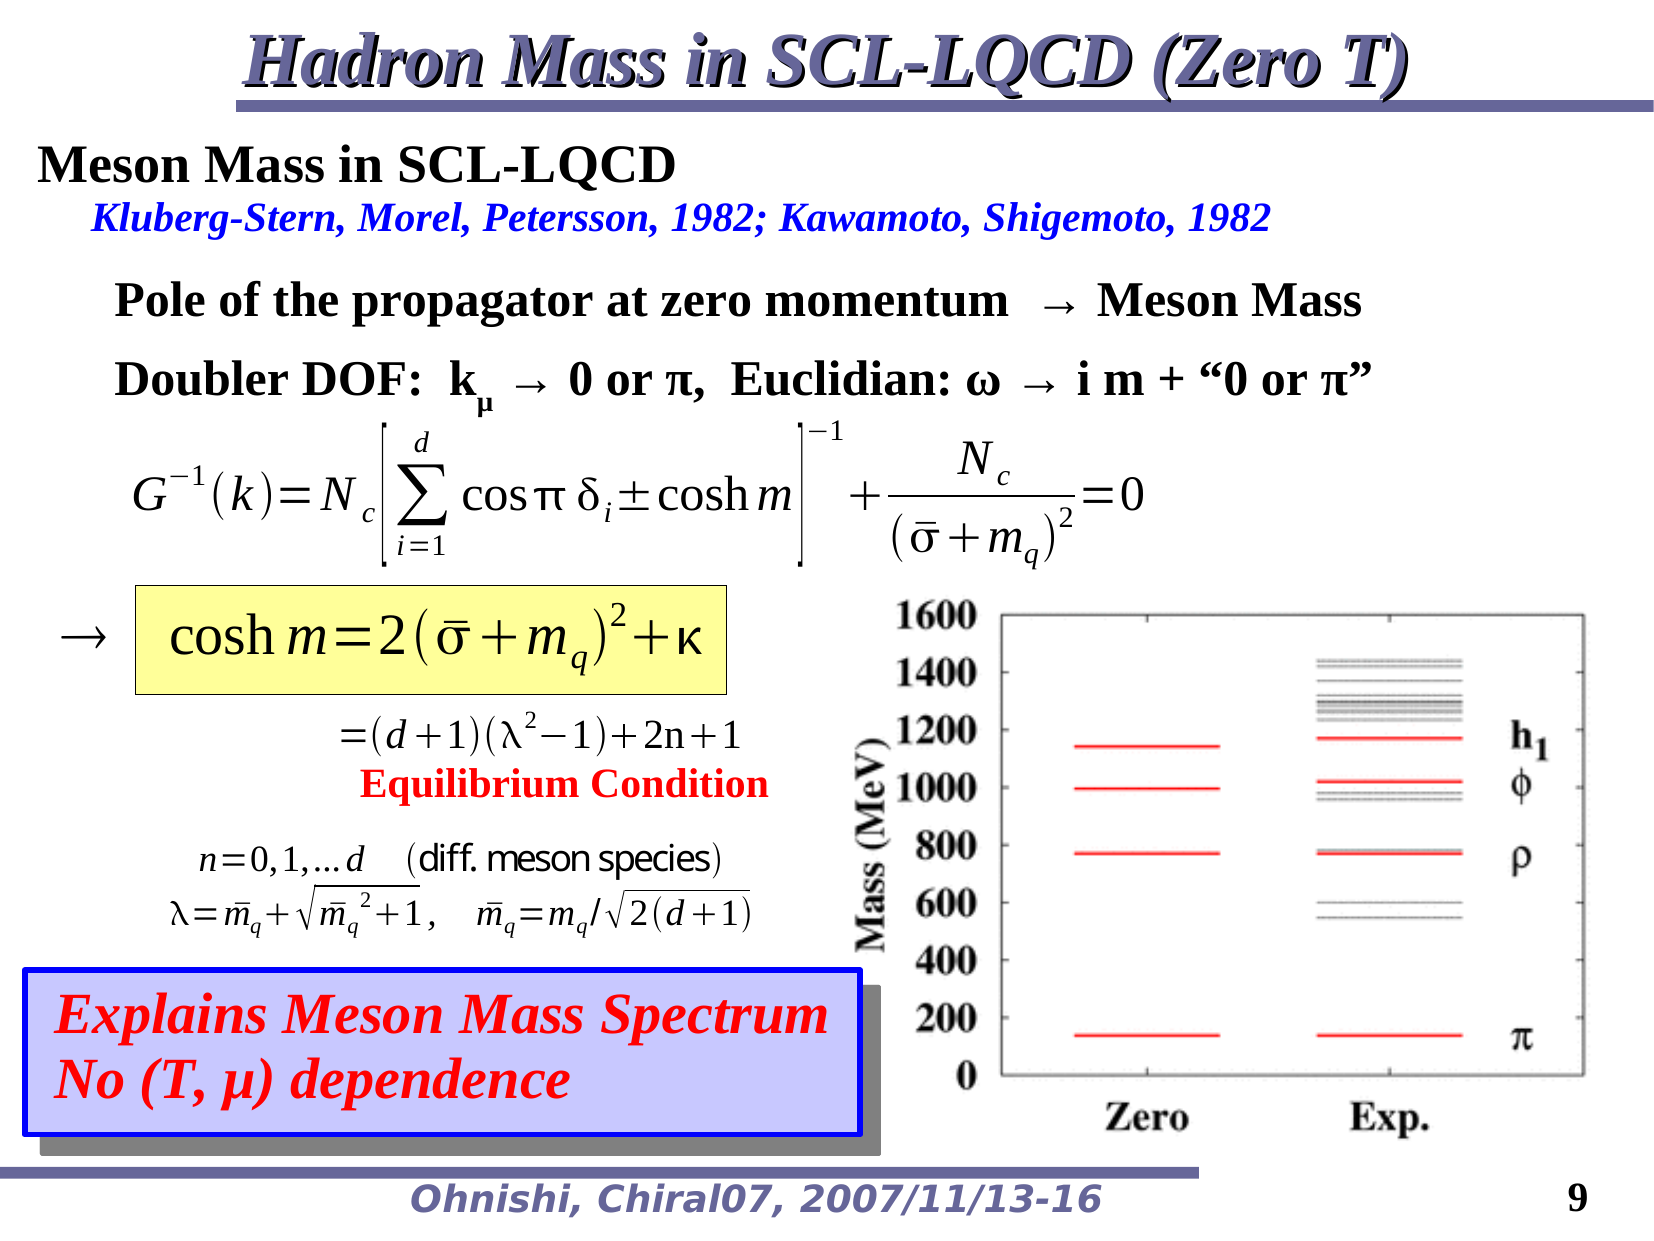

# Hadron Mass in SCL-LQCD (Zero T)
Meson Mass in SCL-LQCD
Kluberg-Stern, Morel, Petersson, 1982; Kawamoto, Shigemoto, 1982
Pole of the propagator at zero momentum → Meson Mass
Doubler DOF: kμ → 0 or π, Euclidian: ω → i m + “0 or π”
Explains Meson Mass Spectrum
No (T, μ) dependence
Equilibrium Condition